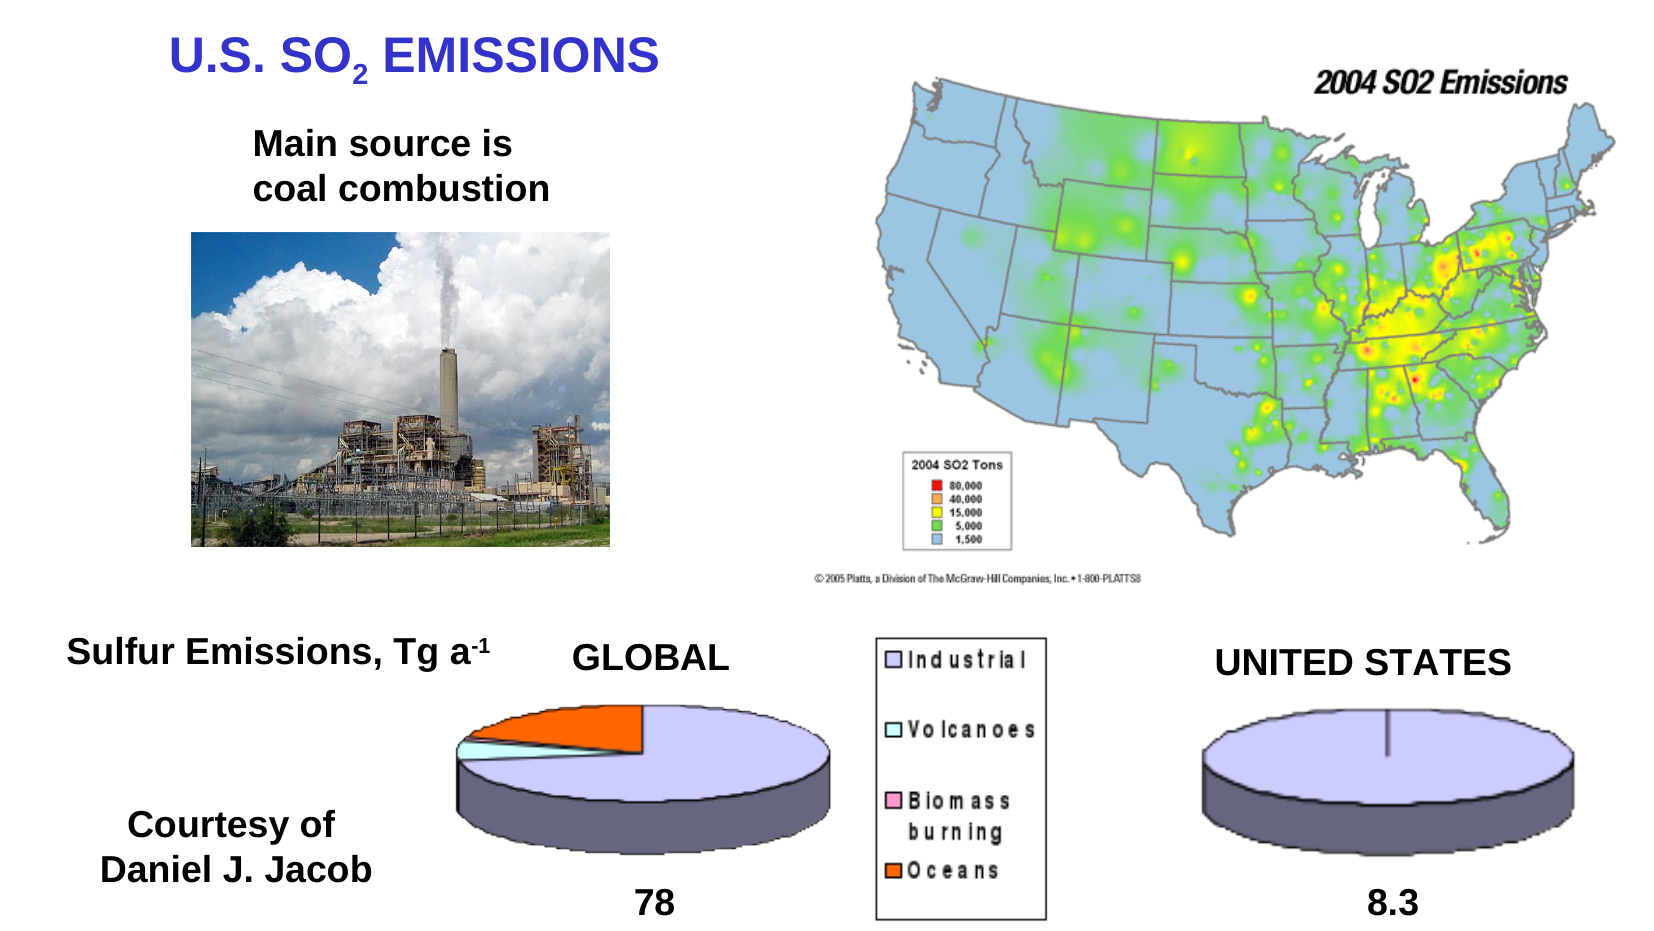

# U.S. SO2 EMISSIONS
Main source is
coal combustion
Sulfur Emissions, Tg a-1
GLOBAL
UNITED STATES
Courtesy of
Daniel J. Jacob
78
8.3